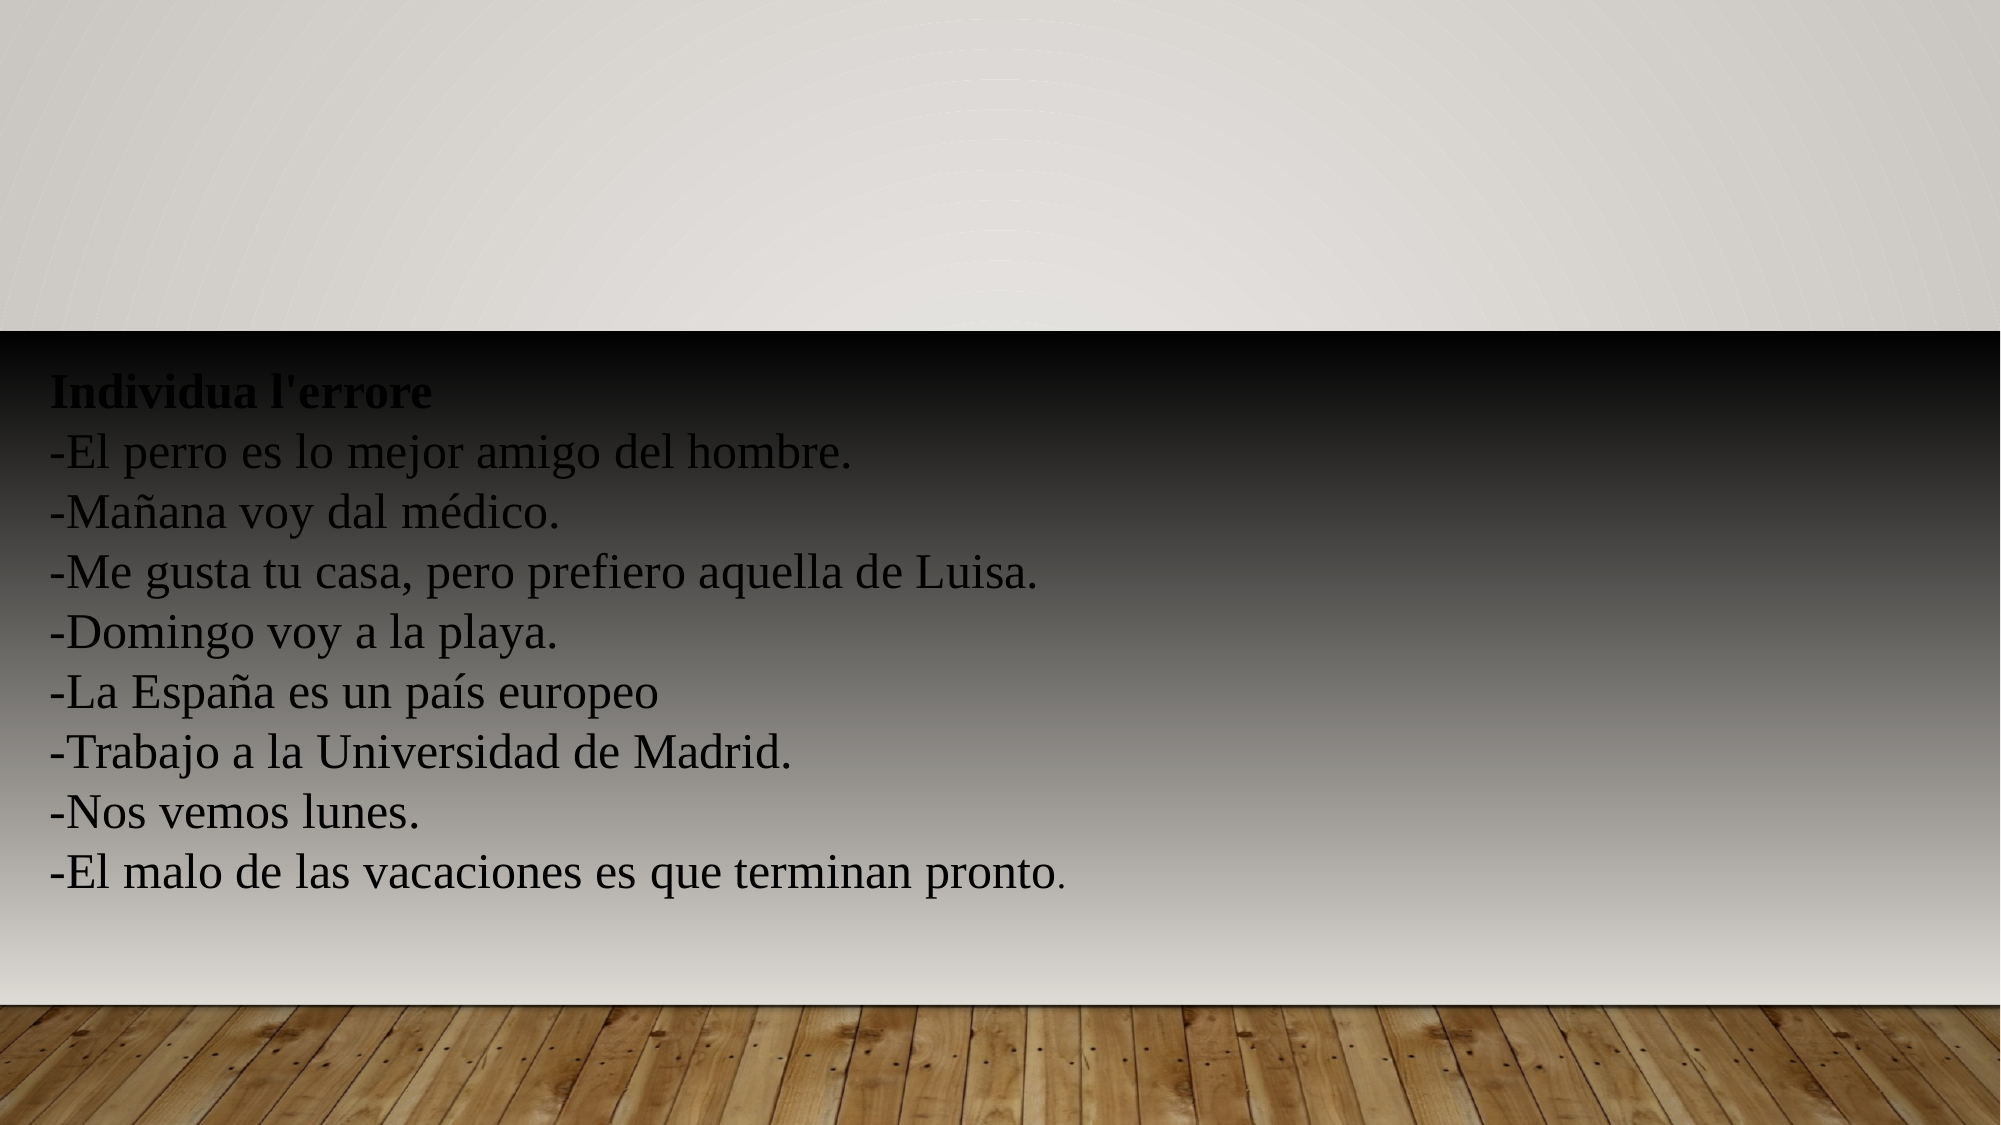

Individua l'errore
-El perro es lo mejor amigo del hombre.
-Mañana voy dal médico.
-Me gusta tu casa, pero prefiero aquella de Luisa.
-Domingo voy a la playa.
-La España es un país europeo
-Trabajo a la Universidad de Madrid.
-Nos vemos lunes.
-El malo de las vacaciones es que terminan pronto.